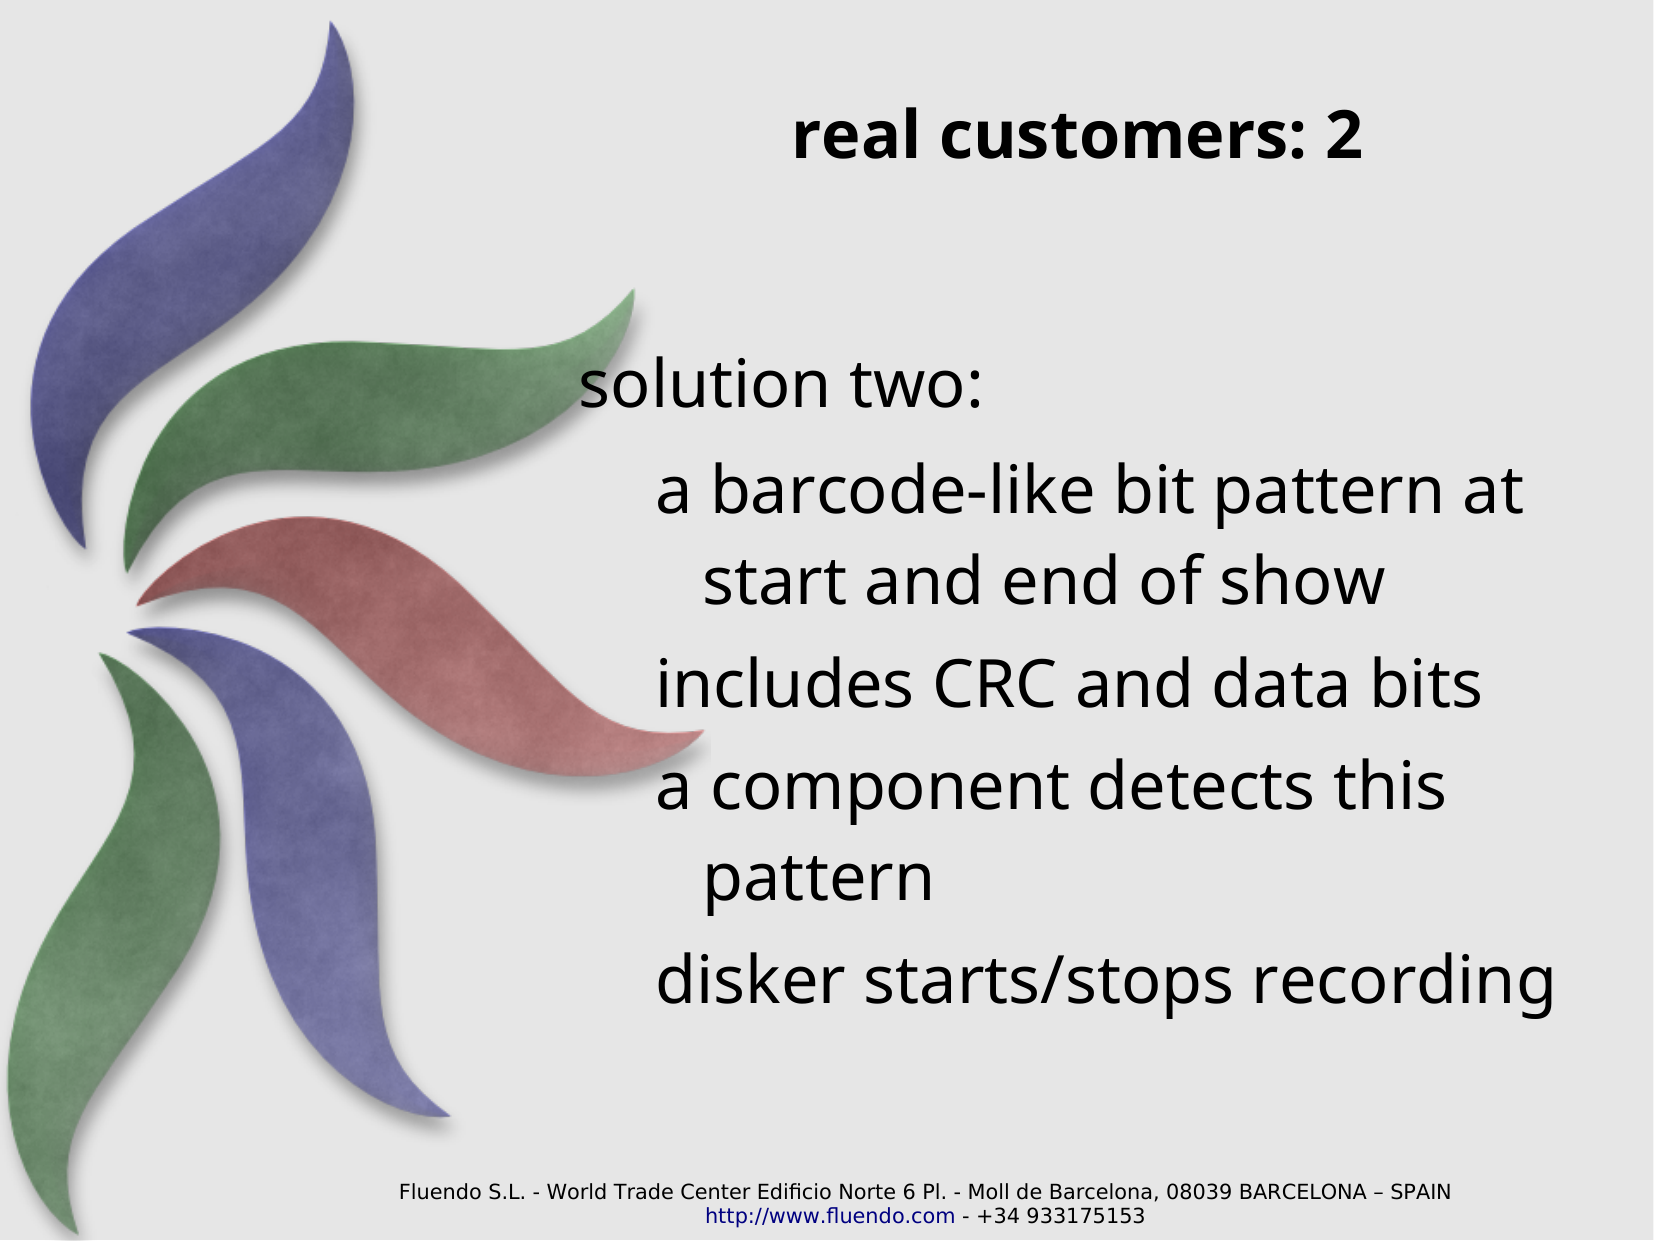

# real customers: 2
solution two:
a barcode-like bit pattern at start and end of show
includes CRC and data bits
a component detects this pattern
disker starts/stops recording